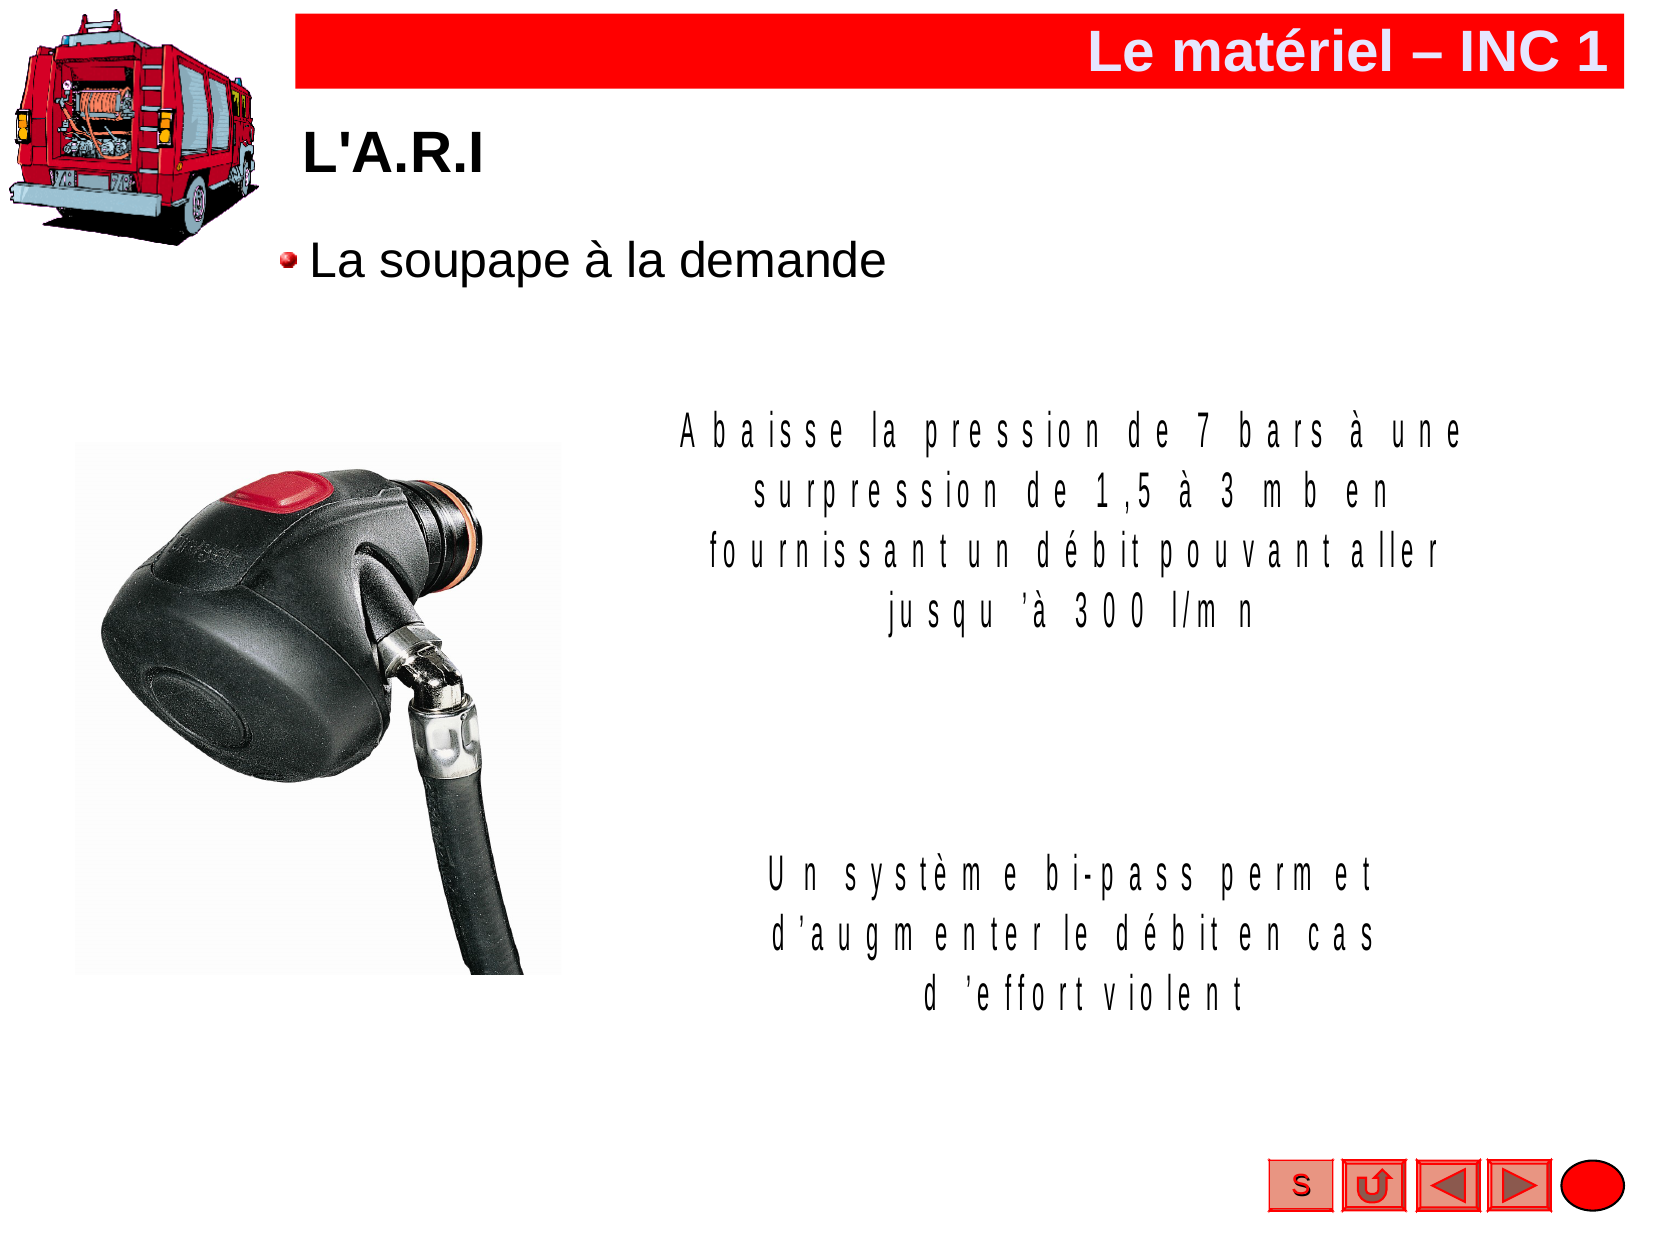

Le matériel – INC 1
L'A.R.I
 La soupape à la demande